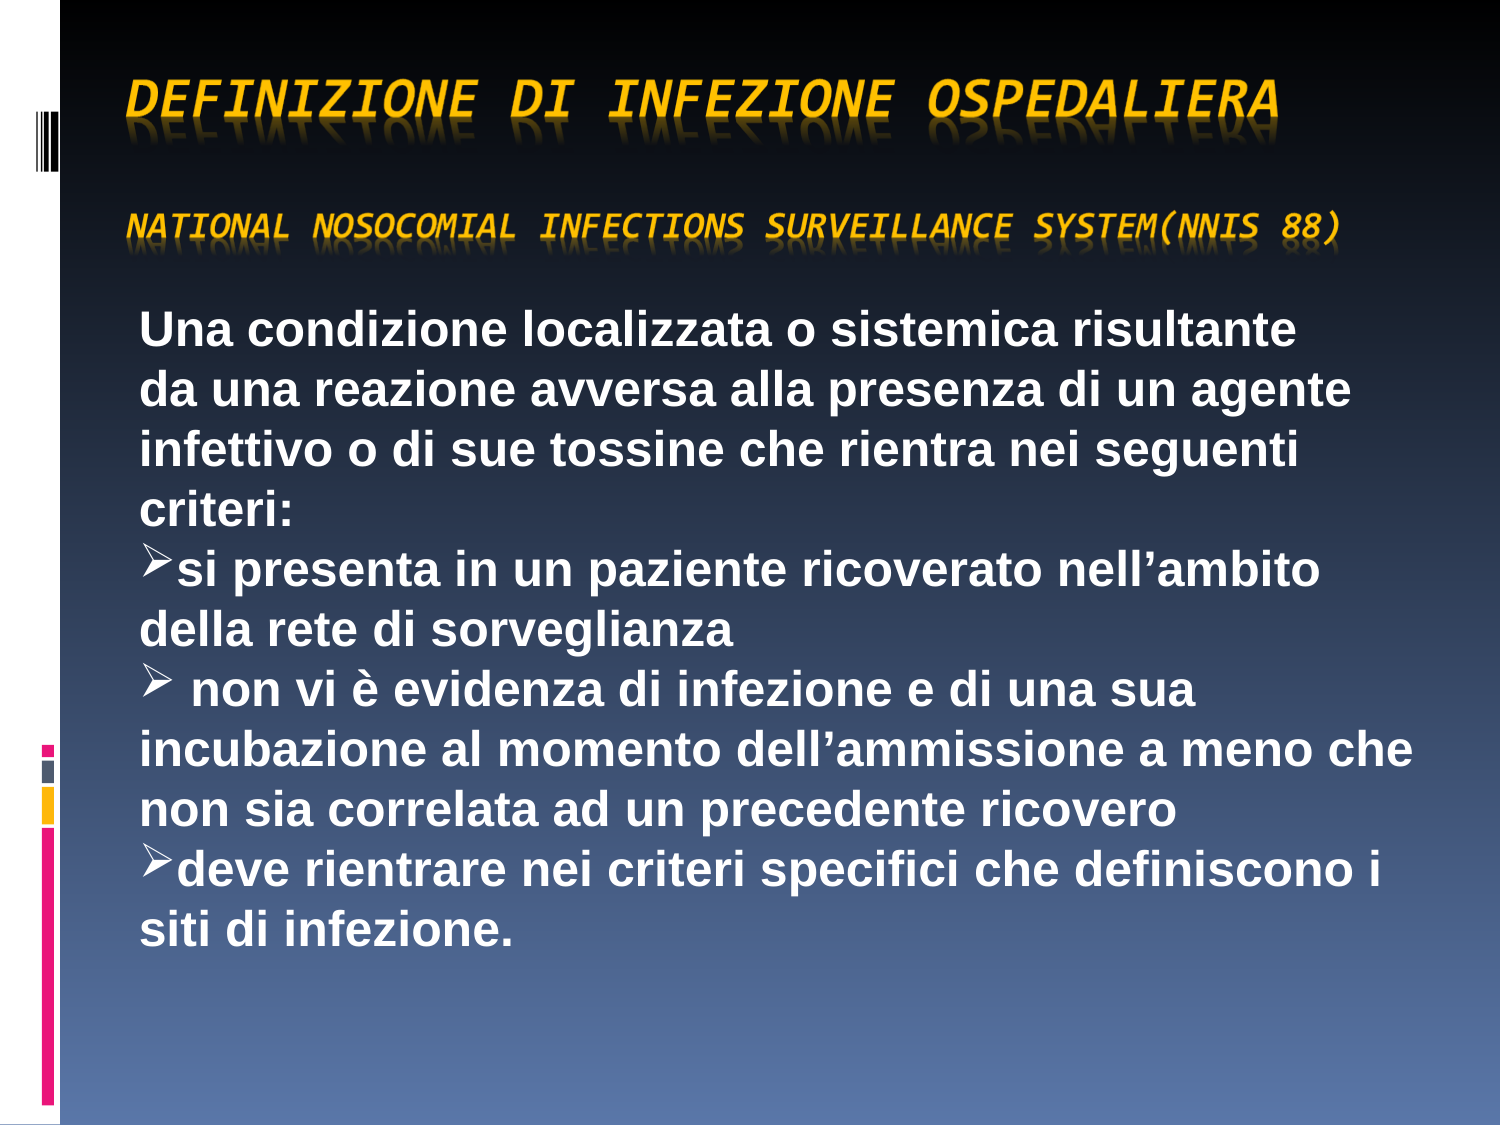

Una condizione localizzata o sistemica risultante
da una reazione avversa alla presenza di un agente
infettivo o di sue tossine che rientra nei seguenti
criteri:
si presenta in un paziente ricoverato nell’ambito della rete di sorveglianza
 non vi è evidenza di infezione e di una sua incubazione al momento dell’ammissione a meno che non sia correlata ad un precedente ricovero
deve rientrare nei criteri specifici che definiscono i siti di infezione.
#